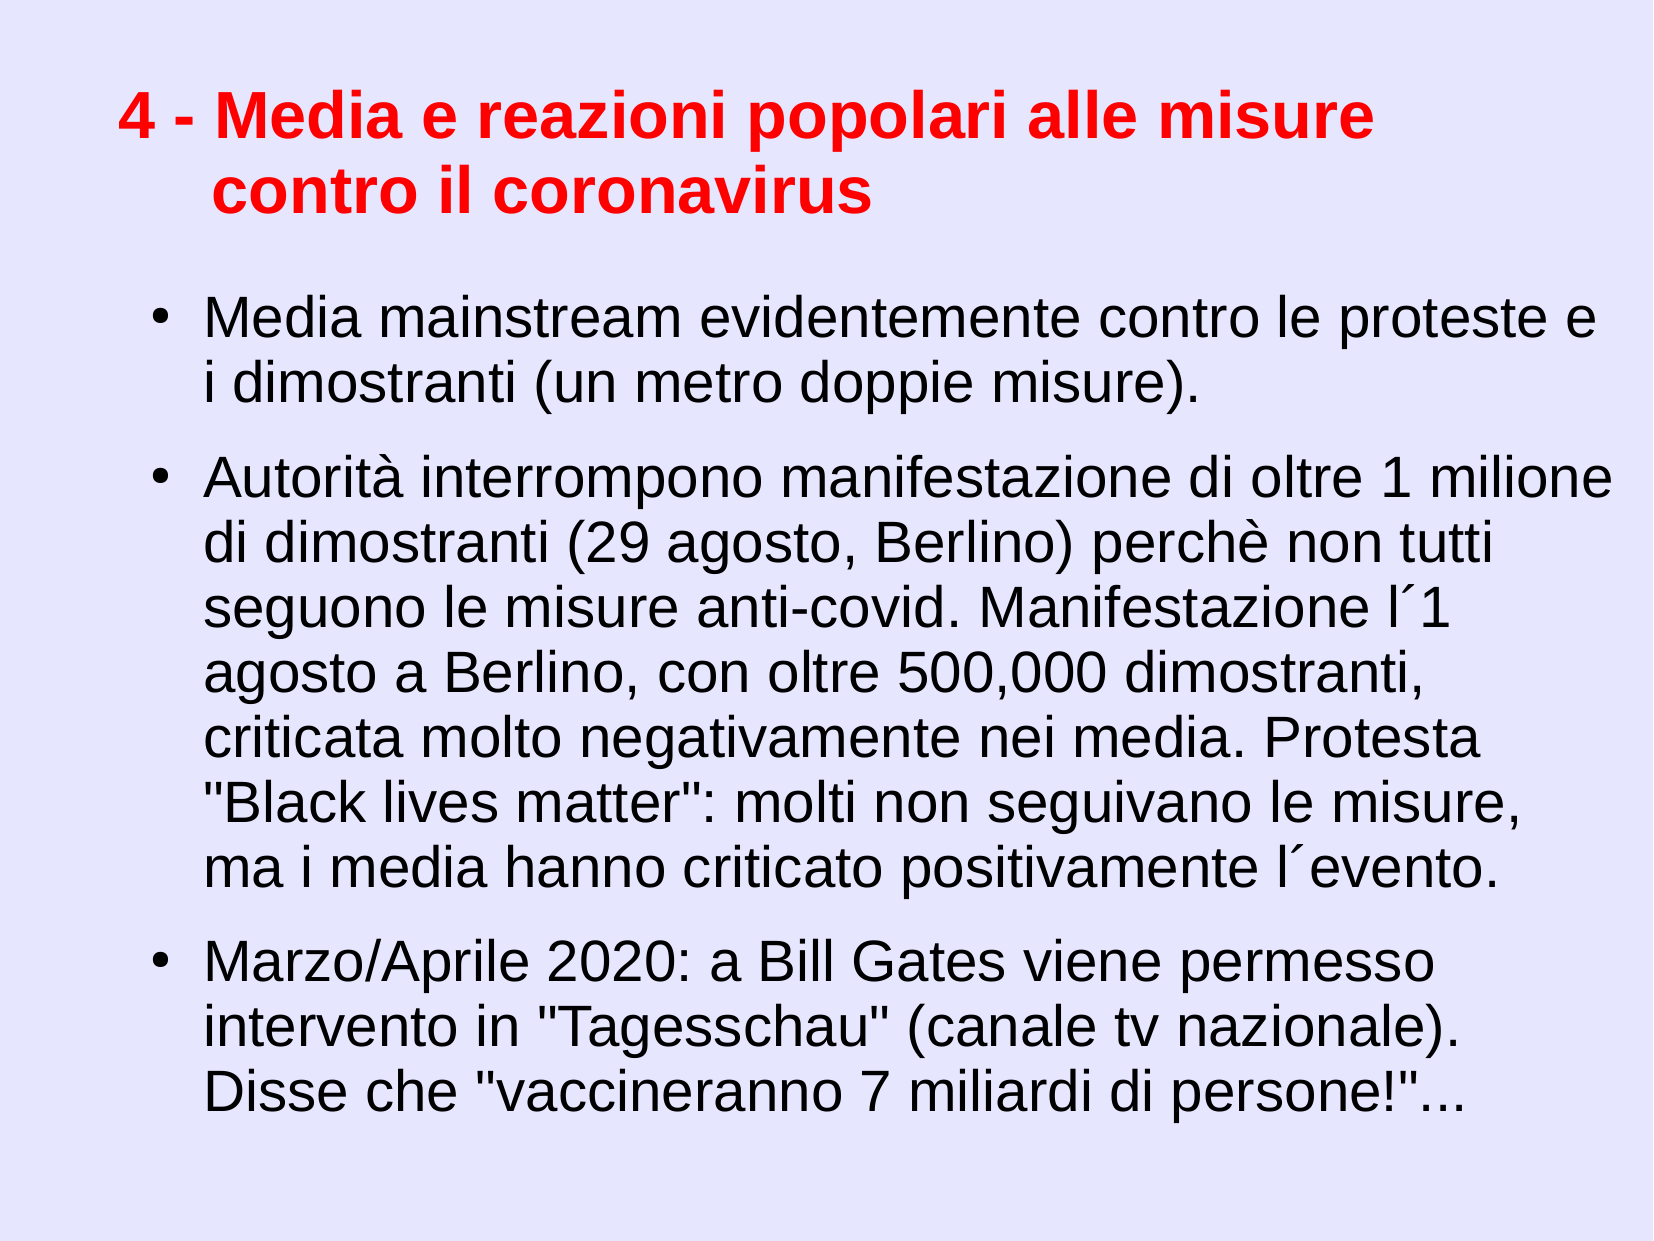

# 4 - Media e reazioni popolari alle misure 	 contro il coronavirus
Media mainstream evidentemente contro le proteste e i dimostranti (un metro doppie misure).
Autorità interrompono manifestazione di oltre 1 milione di dimostranti (29 agosto, Berlino) perchè non tutti seguono le misure anti-covid. Manifestazione l´1 agosto a Berlino, con oltre 500,000 dimostranti, criticata molto negativamente nei media. Protesta "Black lives matter": molti non seguivano le misure, ma i media hanno criticato positivamente l´evento.
Marzo/Aprile 2020: a Bill Gates viene permesso intervento in "Tagesschau" (canale tv nazionale). Disse che "vaccineranno 7 miliardi di persone!"...